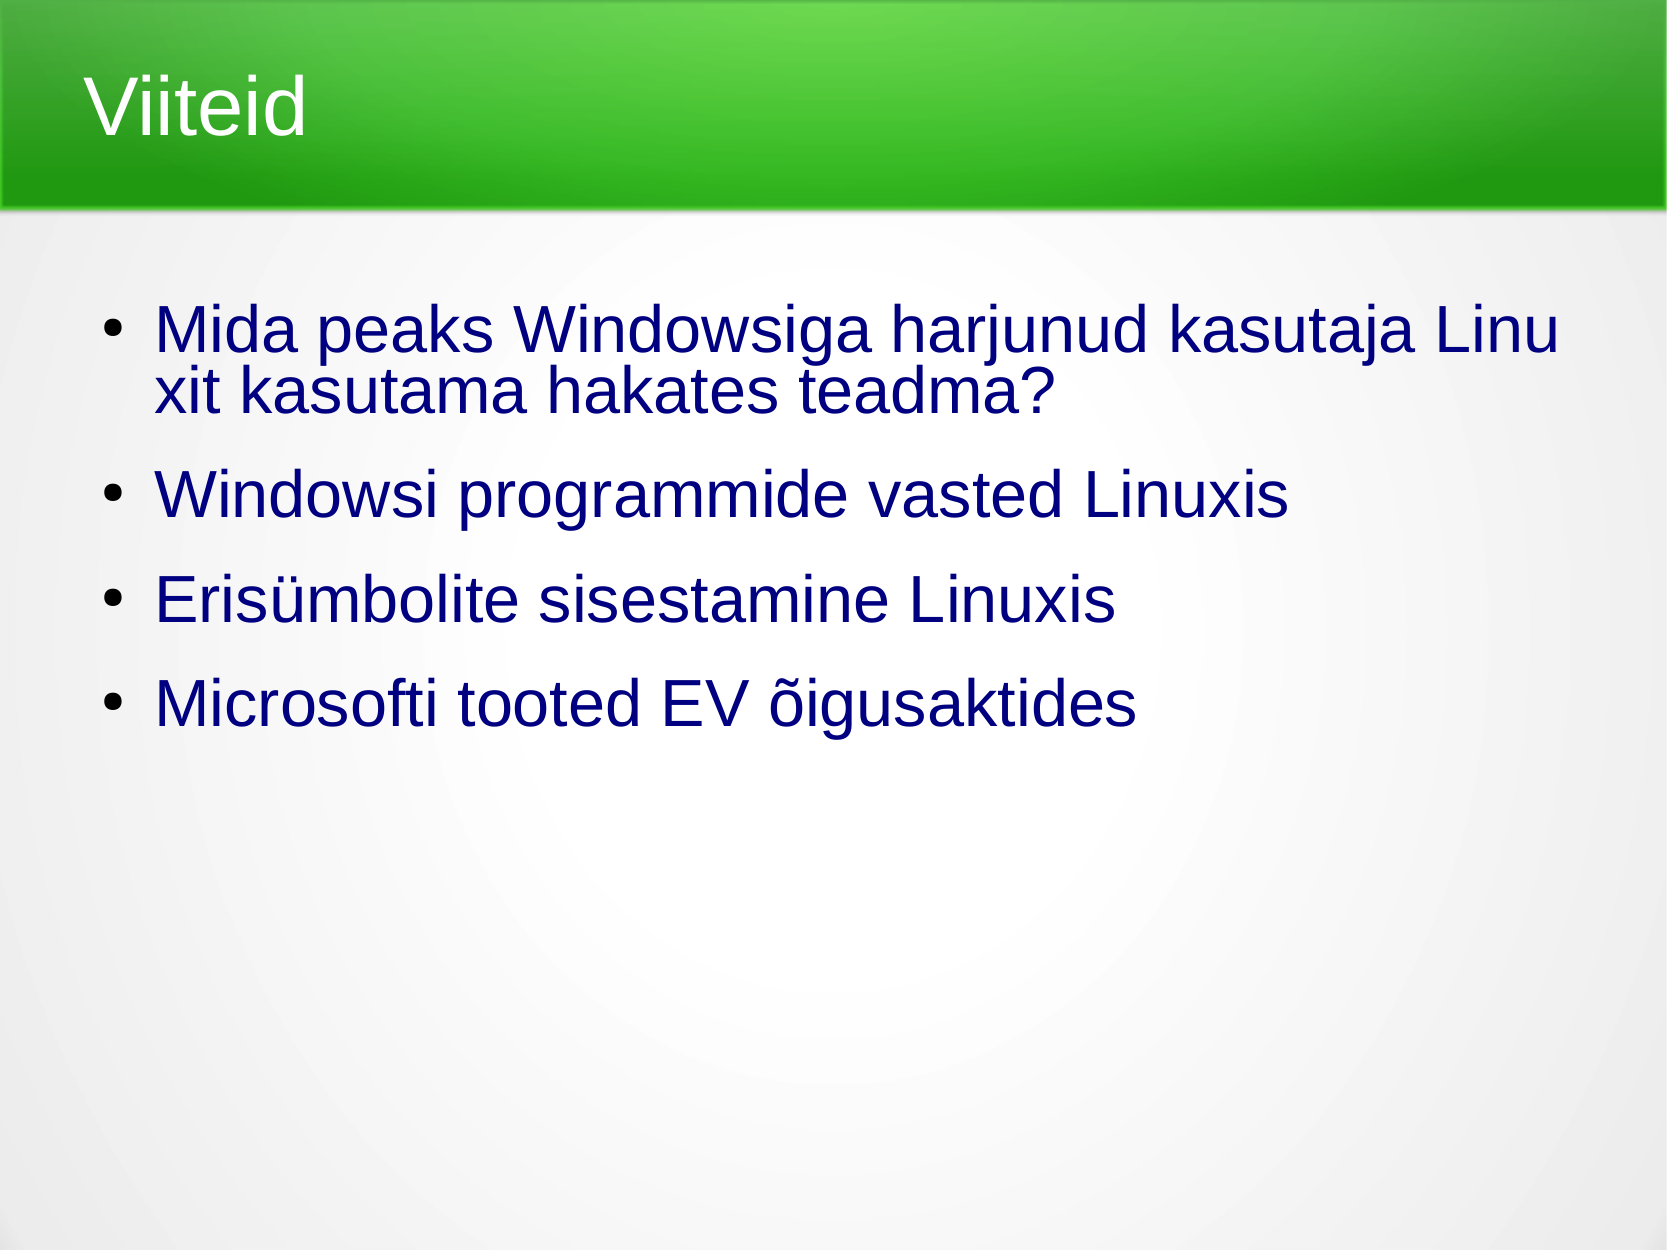

# Viiteid
Mida peaks Windowsiga harjunud kasutaja Linuxit kasutama hakates teadma?
Windowsi programmide vasted Linuxis
Erisümbolite sisestamine Linuxis
Microsofti tooted EV õigusaktides